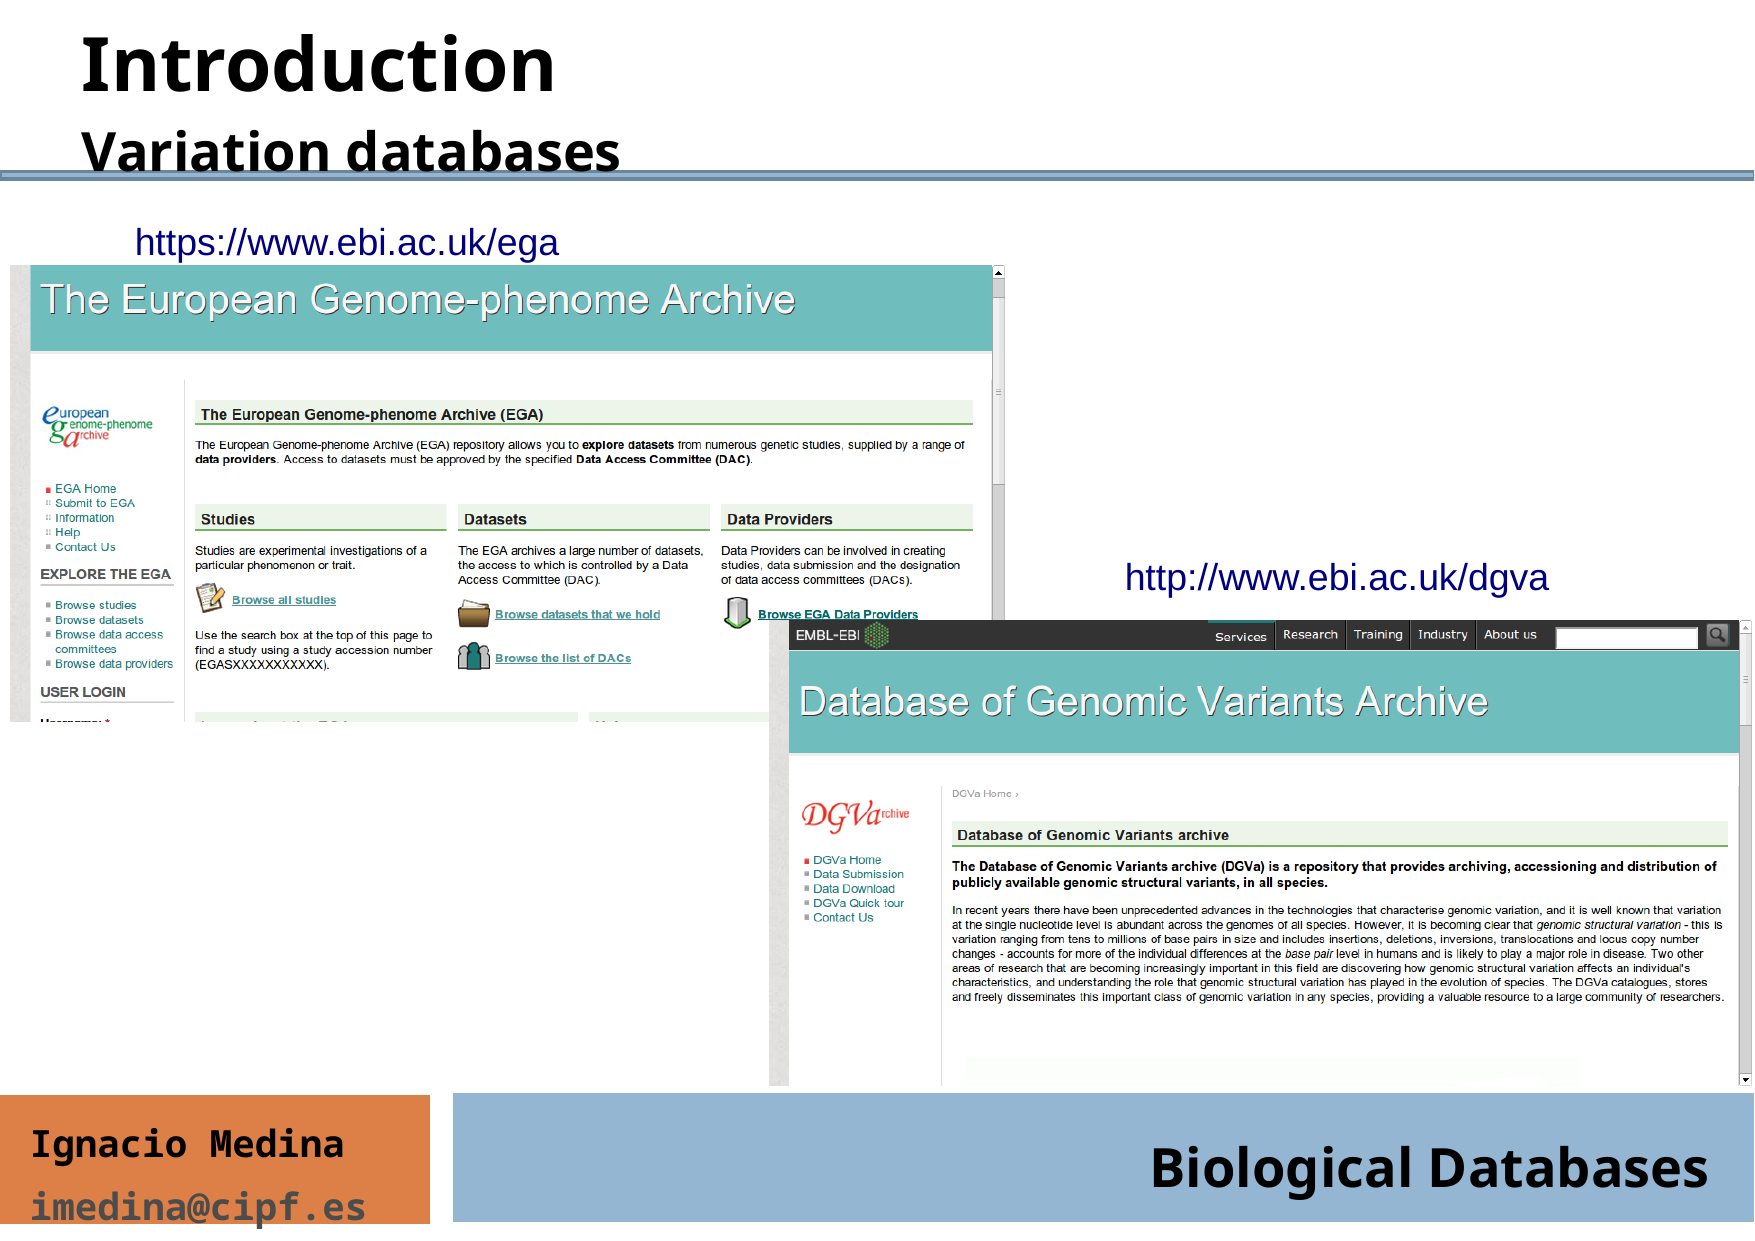

Introduction
Variation databases
#
https://www.ebi.ac.uk/ega
http://www.ebi.ac.uk/dgva
Ignacio Medina
imedina@cipf.es
Biological Databases